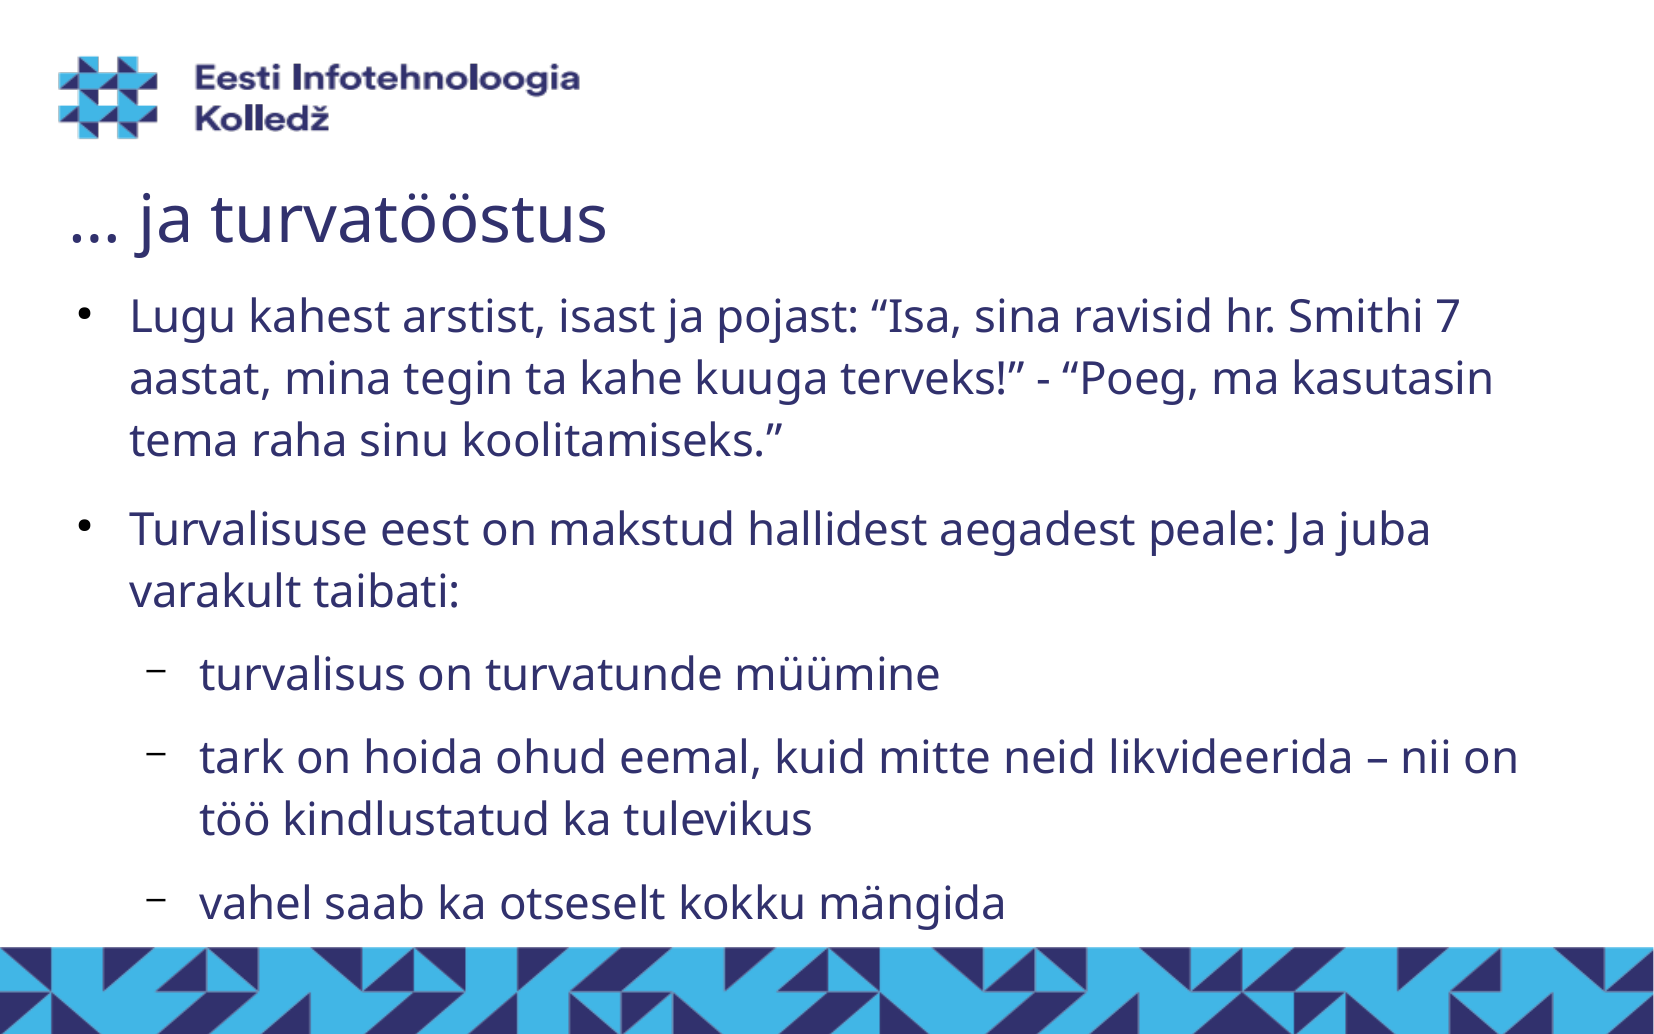

# … ja turvatööstus
Lugu kahest arstist, isast ja pojast: “Isa, sina ravisid hr. Smithi 7 aastat, mina tegin ta kahe kuuga terveks!” - “Poeg, ma kasutasin tema raha sinu koolitamiseks.”
Turvalisuse eest on makstud hallidest aegadest peale: Ja juba varakult taibati:
turvalisus on turvatunde müümine
tark on hoida ohud eemal, kuid mitte neid likvideerida – nii on töö kindlustatud ka tulevikus
vahel saab ka otseselt kokku mängida